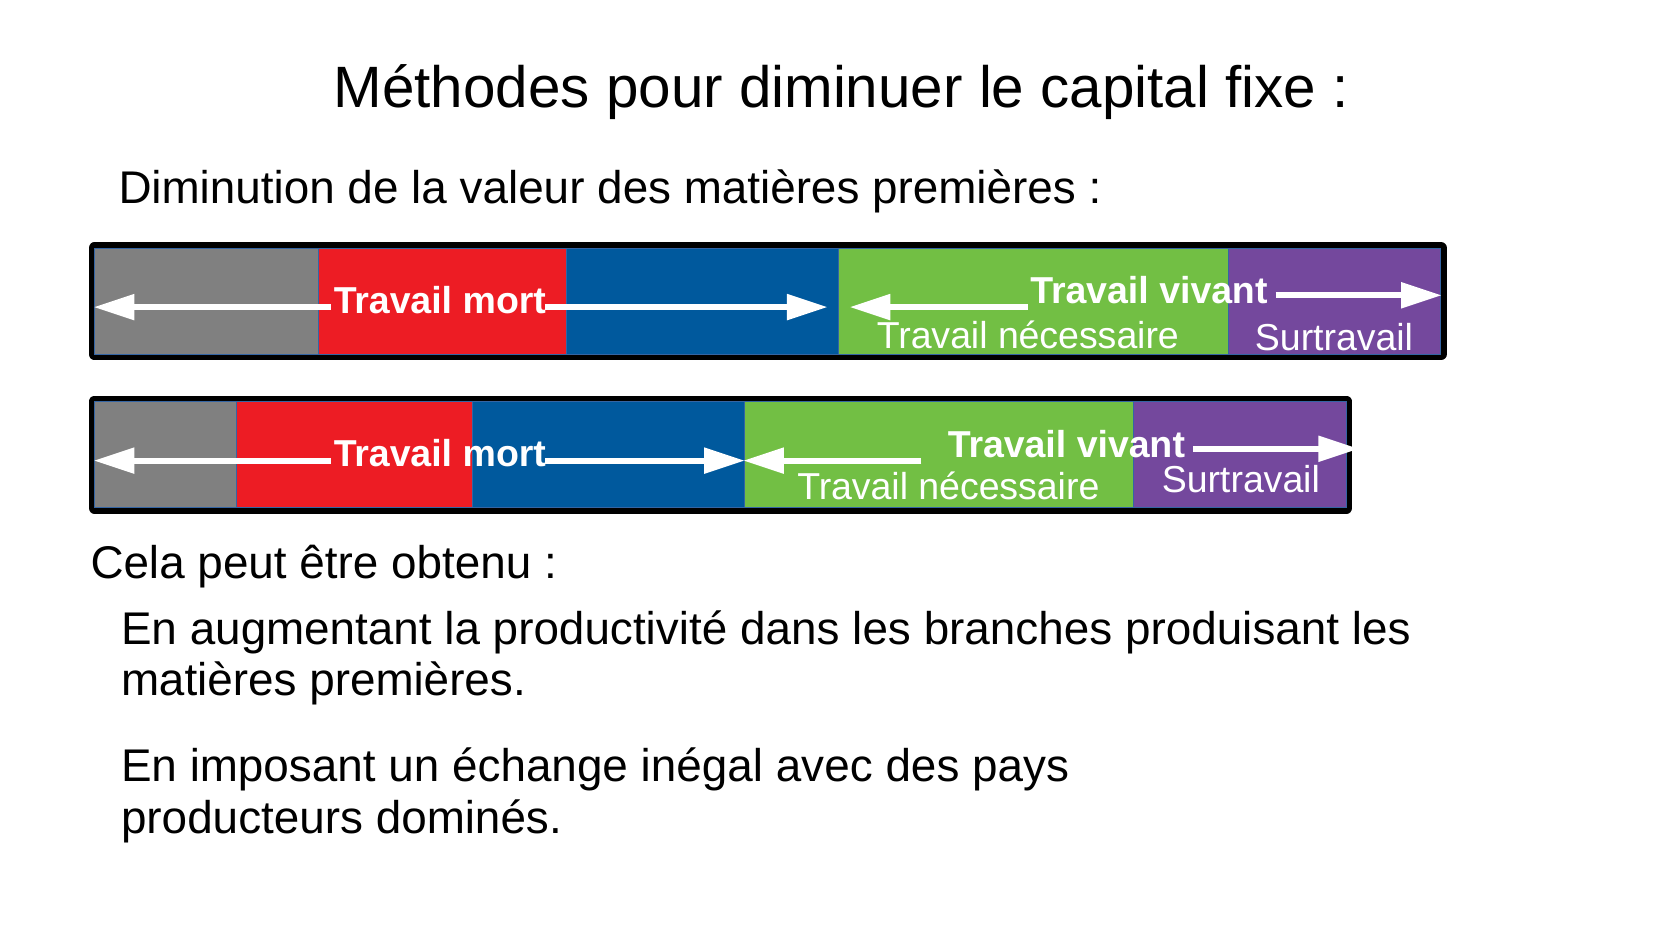

Méthodes pour diminuer le capital fixe :
Diminution de la valeur des matières premières :
Travail vivant
Travail mort
Travail nécessaire
Surtravail
Travail vivant
Travail mort
Surtravail
Travail nécessaire
Cela peut être obtenu :
En augmentant la productivité dans les branches produisant les matières premières.
En imposant un échange inégal avec des pays producteurs dominés.